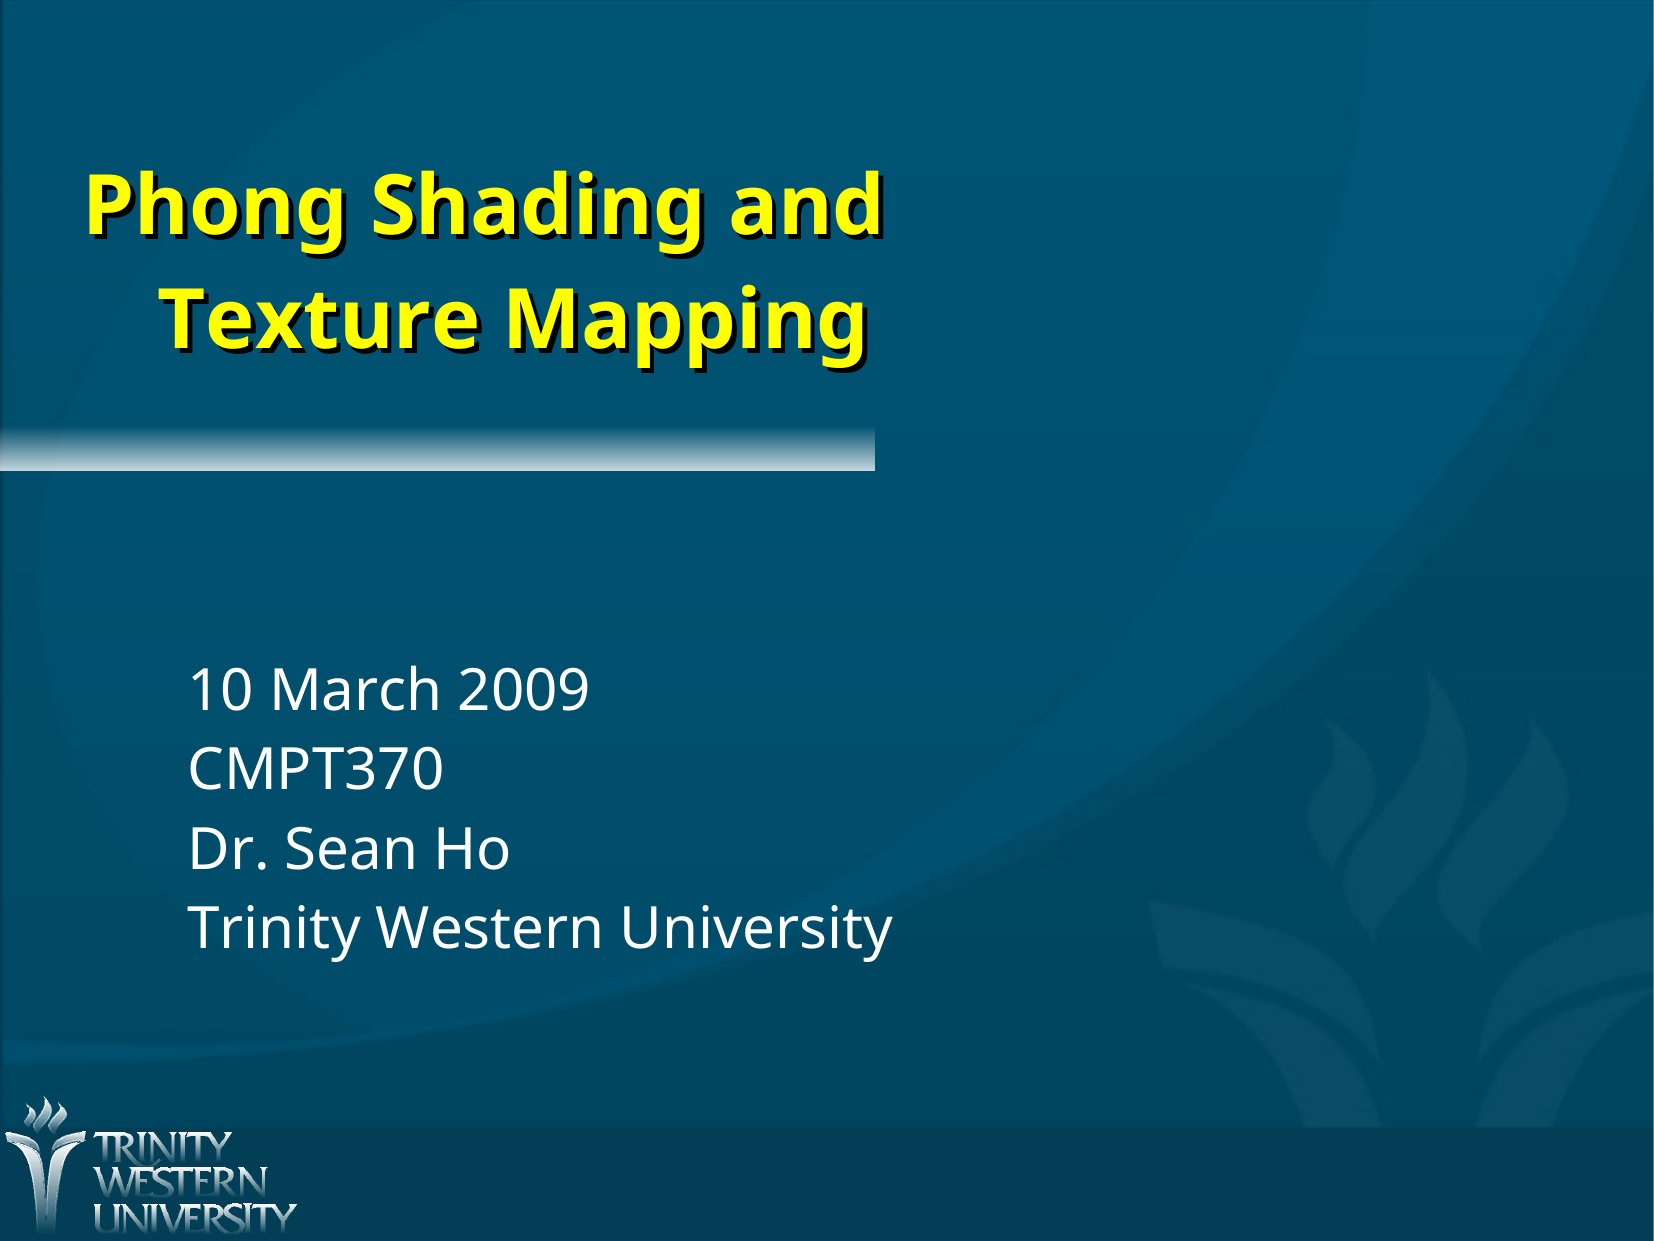

# Phong Shading and Texture Mapping
10 March 2009
CMPT370
Dr. Sean Ho
Trinity Western University